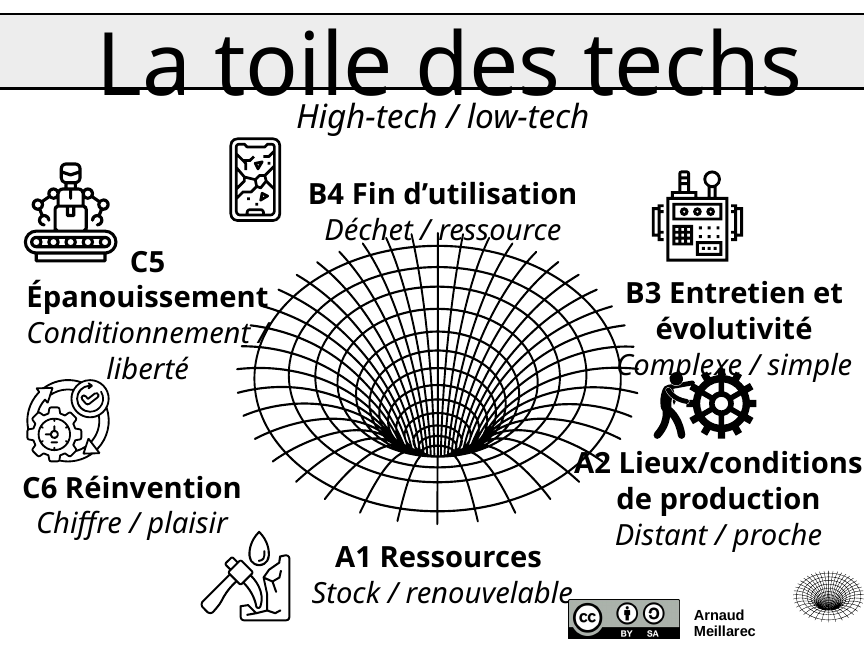

# La toile des techs
High-tech / low-tech
B4 Fin d’utilisation
Déchet / ressource
C5 Épanouissement
Conditionnement / liberté
B3 Entretien et évolutivité
Complexe / simple
A2 Lieux/conditions de production
Distant / proche
C6 Réinvention
Chiffre / plaisir
A1 Ressources
Stock / renouvelable
Arnaud Meillarec